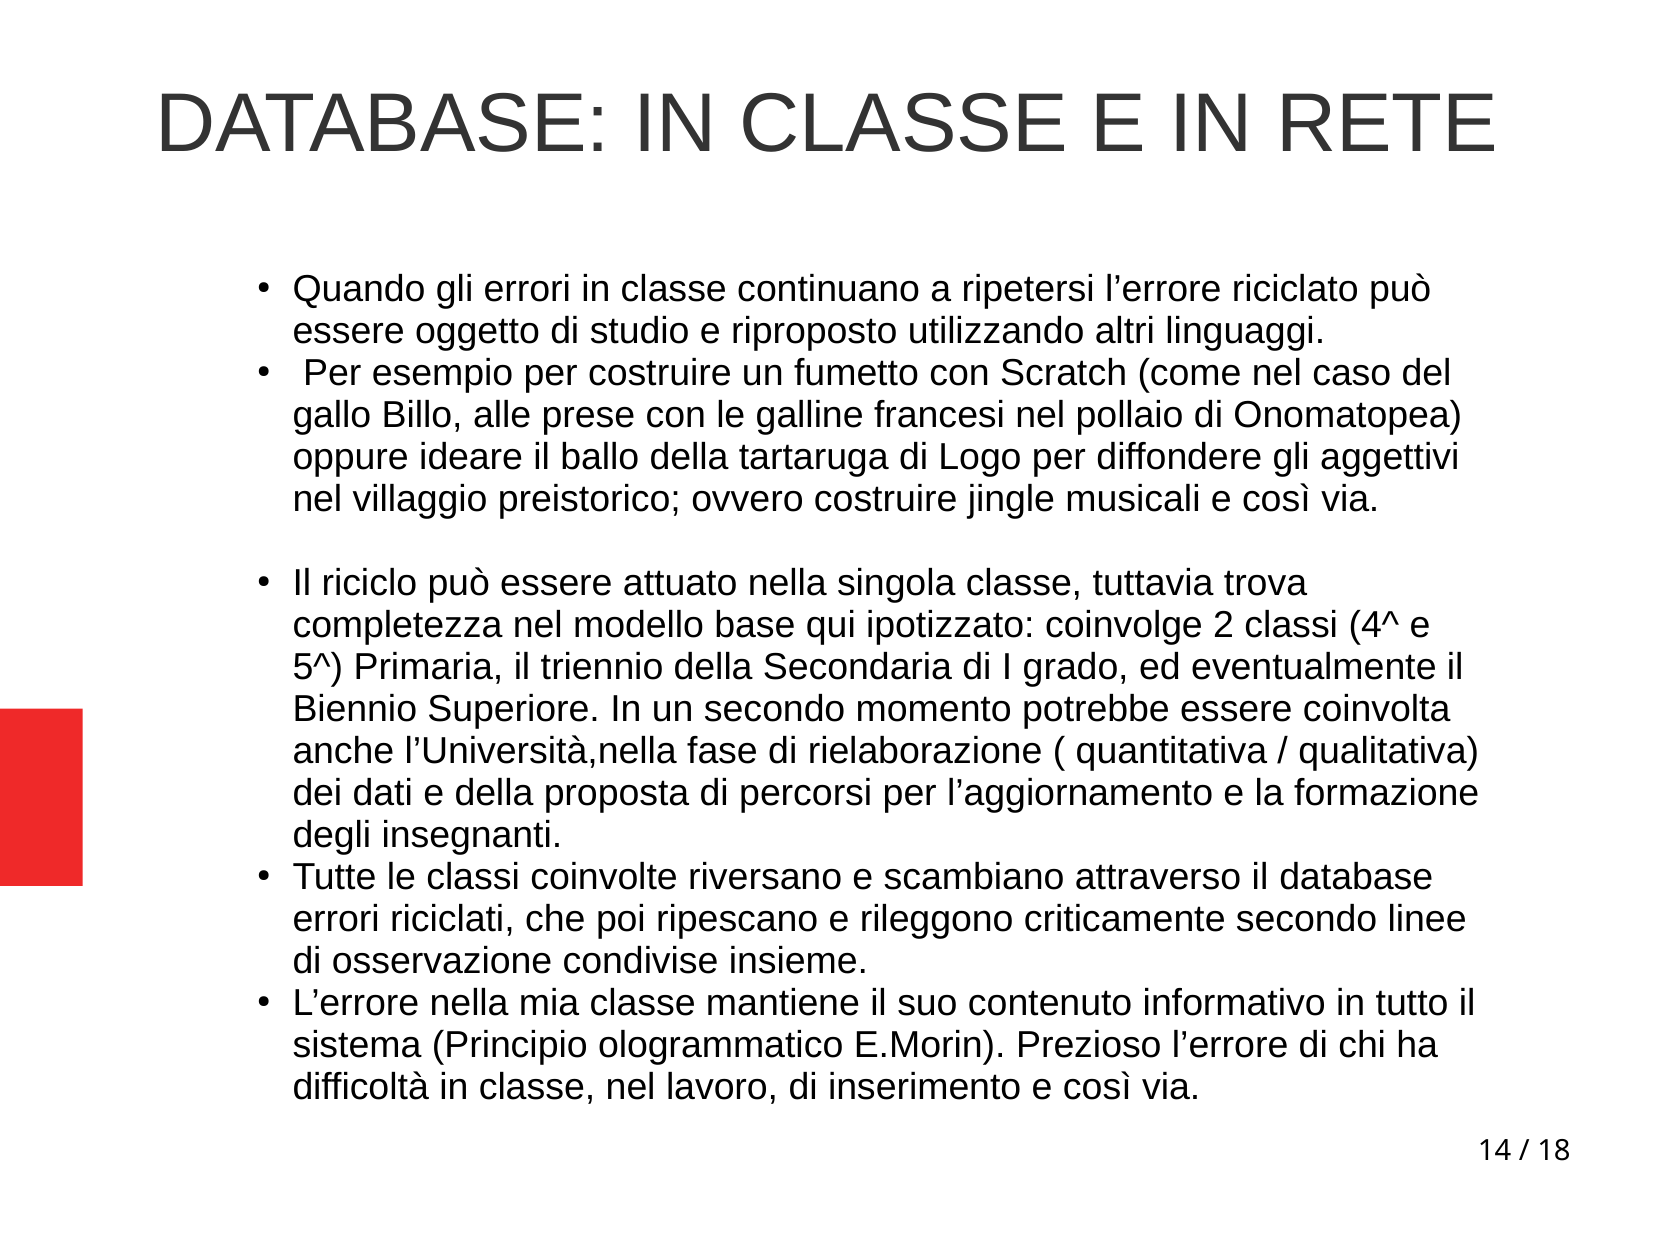

# DATABASE: IN CLASSE E IN RETE
Quando gli errori in classe continuano a ripetersi l’errore riciclato può essere oggetto di studio e riproposto utilizzando altri linguaggi.
 Per esempio per costruire un fumetto con Scratch (come nel caso del gallo Billo, alle prese con le galline francesi nel pollaio di Onomatopea) oppure ideare il ballo della tartaruga di Logo per diffondere gli aggettivi nel villaggio preistorico; ovvero costruire jingle musicali e così via.
Il riciclo può essere attuato nella singola classe, tuttavia trova completezza nel modello base qui ipotizzato: coinvolge 2 classi (4^ e 5^) Primaria, il triennio della Secondaria di I grado, ed eventualmente il Biennio Superiore. In un secondo momento potrebbe essere coinvolta anche l’Università,nella fase di rielaborazione ( quantitativa / qualitativa) dei dati e della proposta di percorsi per l’aggiornamento e la formazione degli insegnanti.
Tutte le classi coinvolte riversano e scambiano attraverso il database errori riciclati, che poi ripescano e rileggono criticamente secondo linee di osservazione condivise insieme.
L’errore nella mia classe mantiene il suo contenuto informativo in tutto il sistema (Principio ologrammatico E.Morin). Prezioso l’errore di chi ha difficoltà in classe, nel lavoro, di inserimento e così via.
14